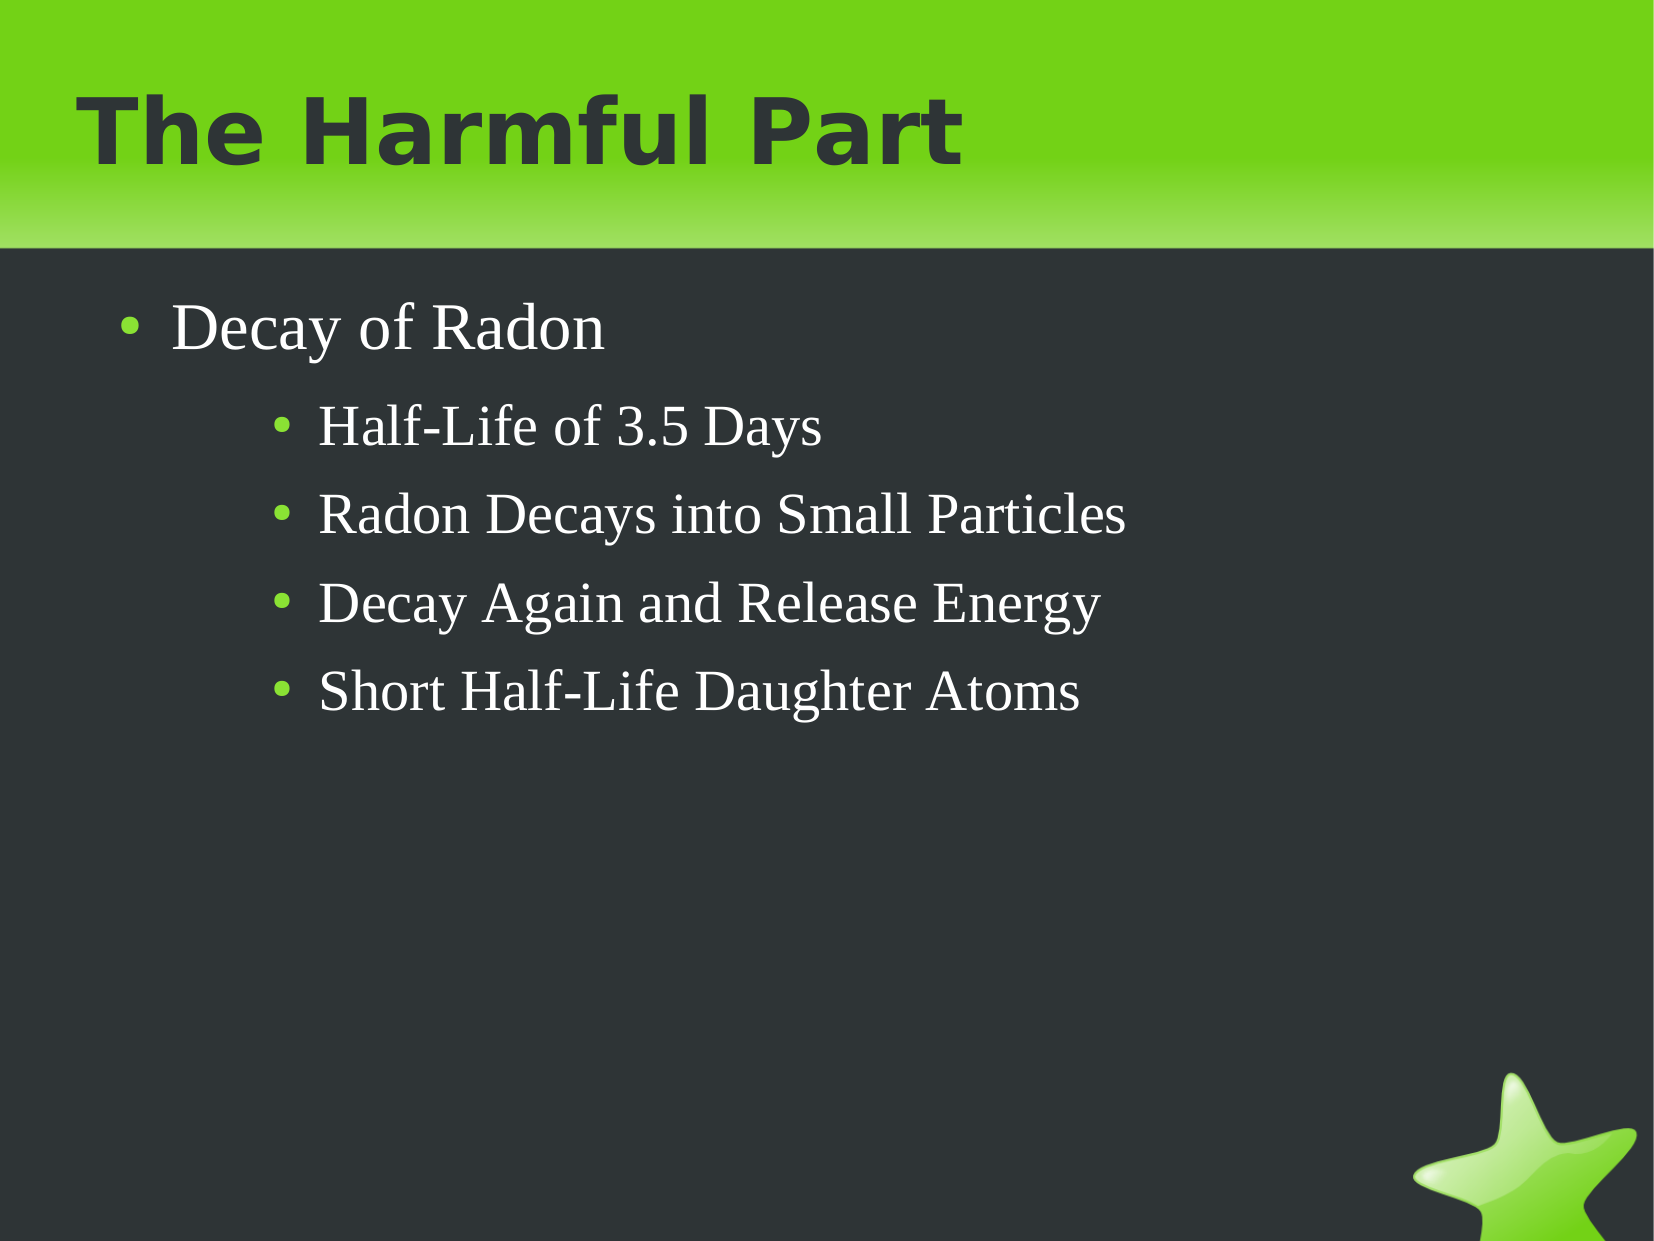

# The Harmful Part
Decay of Radon
Half-Life of 3.5 Days
Radon Decays into Small Particles
Decay Again and Release Energy
Short Half-Life Daughter Atoms